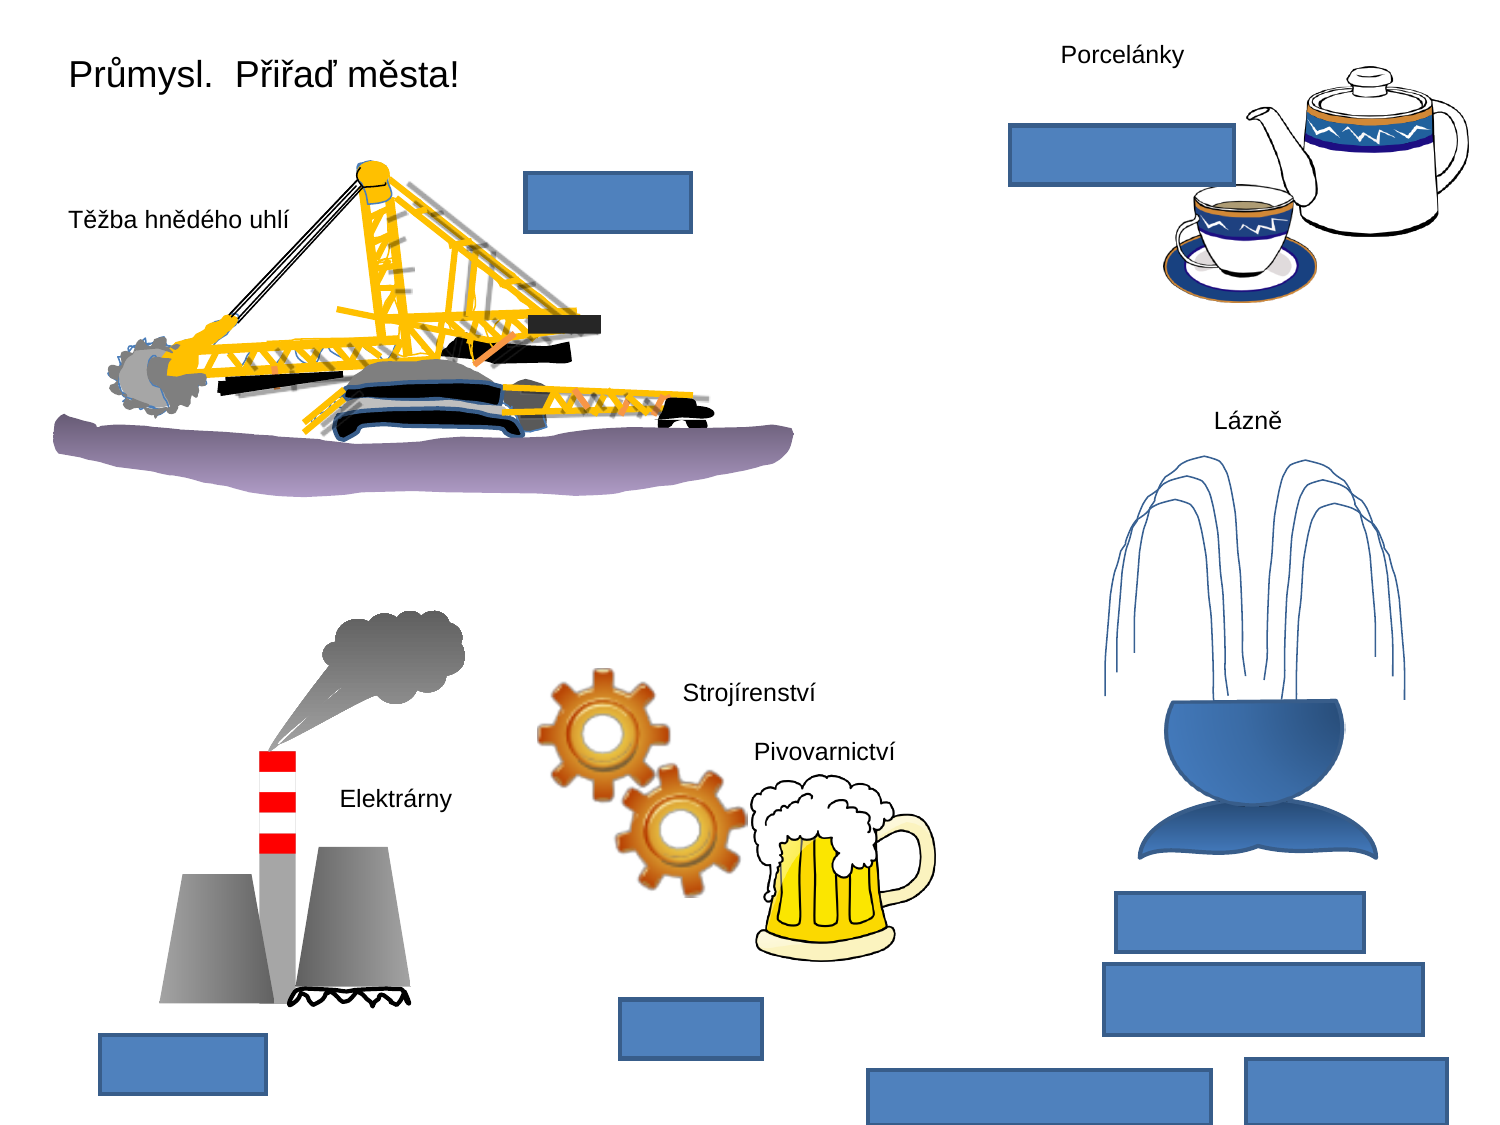

Porcelánky
Průmysl. Přiřaď města!
Karlovy Vary
Sokolov
Těžba hnědého uhlí
Lázně
Elektrárny
Strojírenství
Pivovarnictví
Karlovy Vary
Mariánské Lázně
Plzeň
Sokolov
Jáchymov
Františkovy Lázně